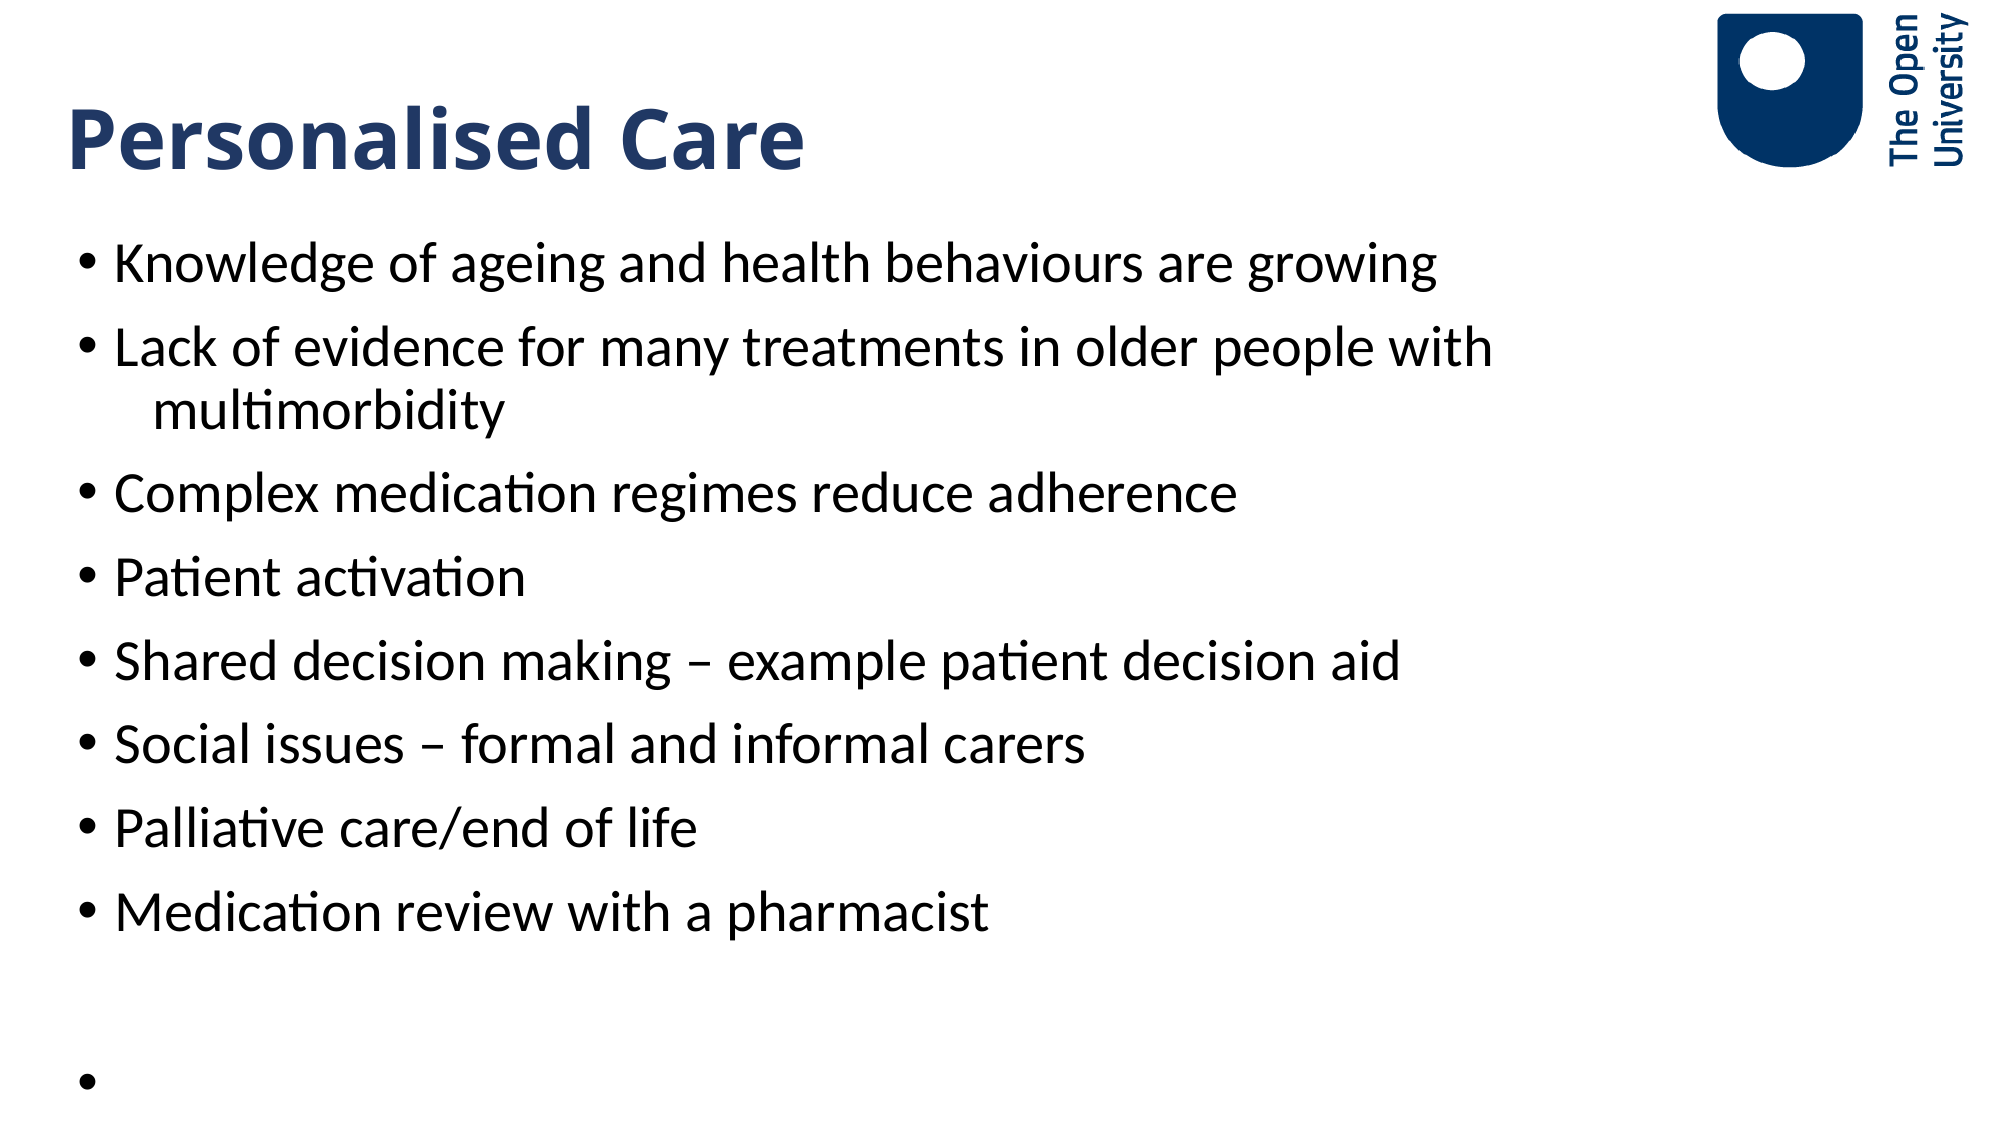

# Personalised Care
Knowledge of ageing and health behaviours are growing
Lack of evidence for many treatments in older people with multimorbidity
Complex medication regimes reduce adherence
Patient activation
Shared decision making – example patient decision aid
Social issues – formal and informal carers
Palliative care/end of life
Medication review with a pharmacist